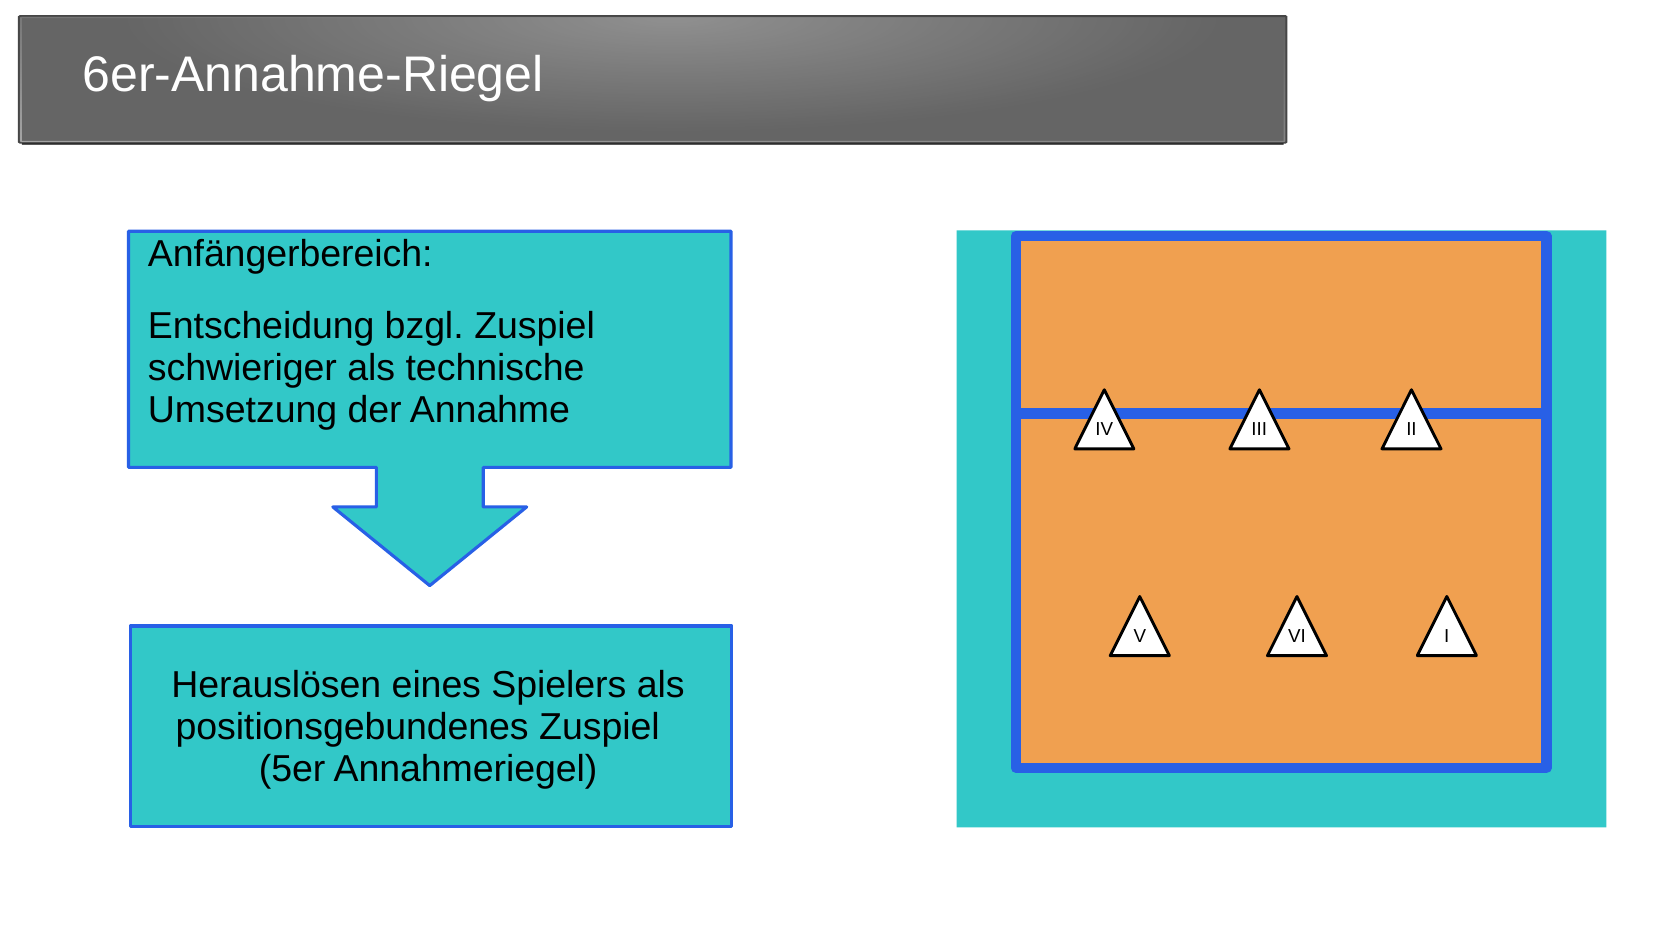

# 6er-Annahme-Riegel
Anfängerbereich:
Entscheidung bzgl. Zuspiel
schwieriger als technische
Umsetzung der Annahme
IV
III
II
I
V
VI
Herauslösen eines Spielers als positionsgebundenes Zuspiel
(5er Annahmeriegel)
I
I
I
I
I
I
II
II
II
III
III
III
IV
IV
IV
V
V
V
VI
VI
VI